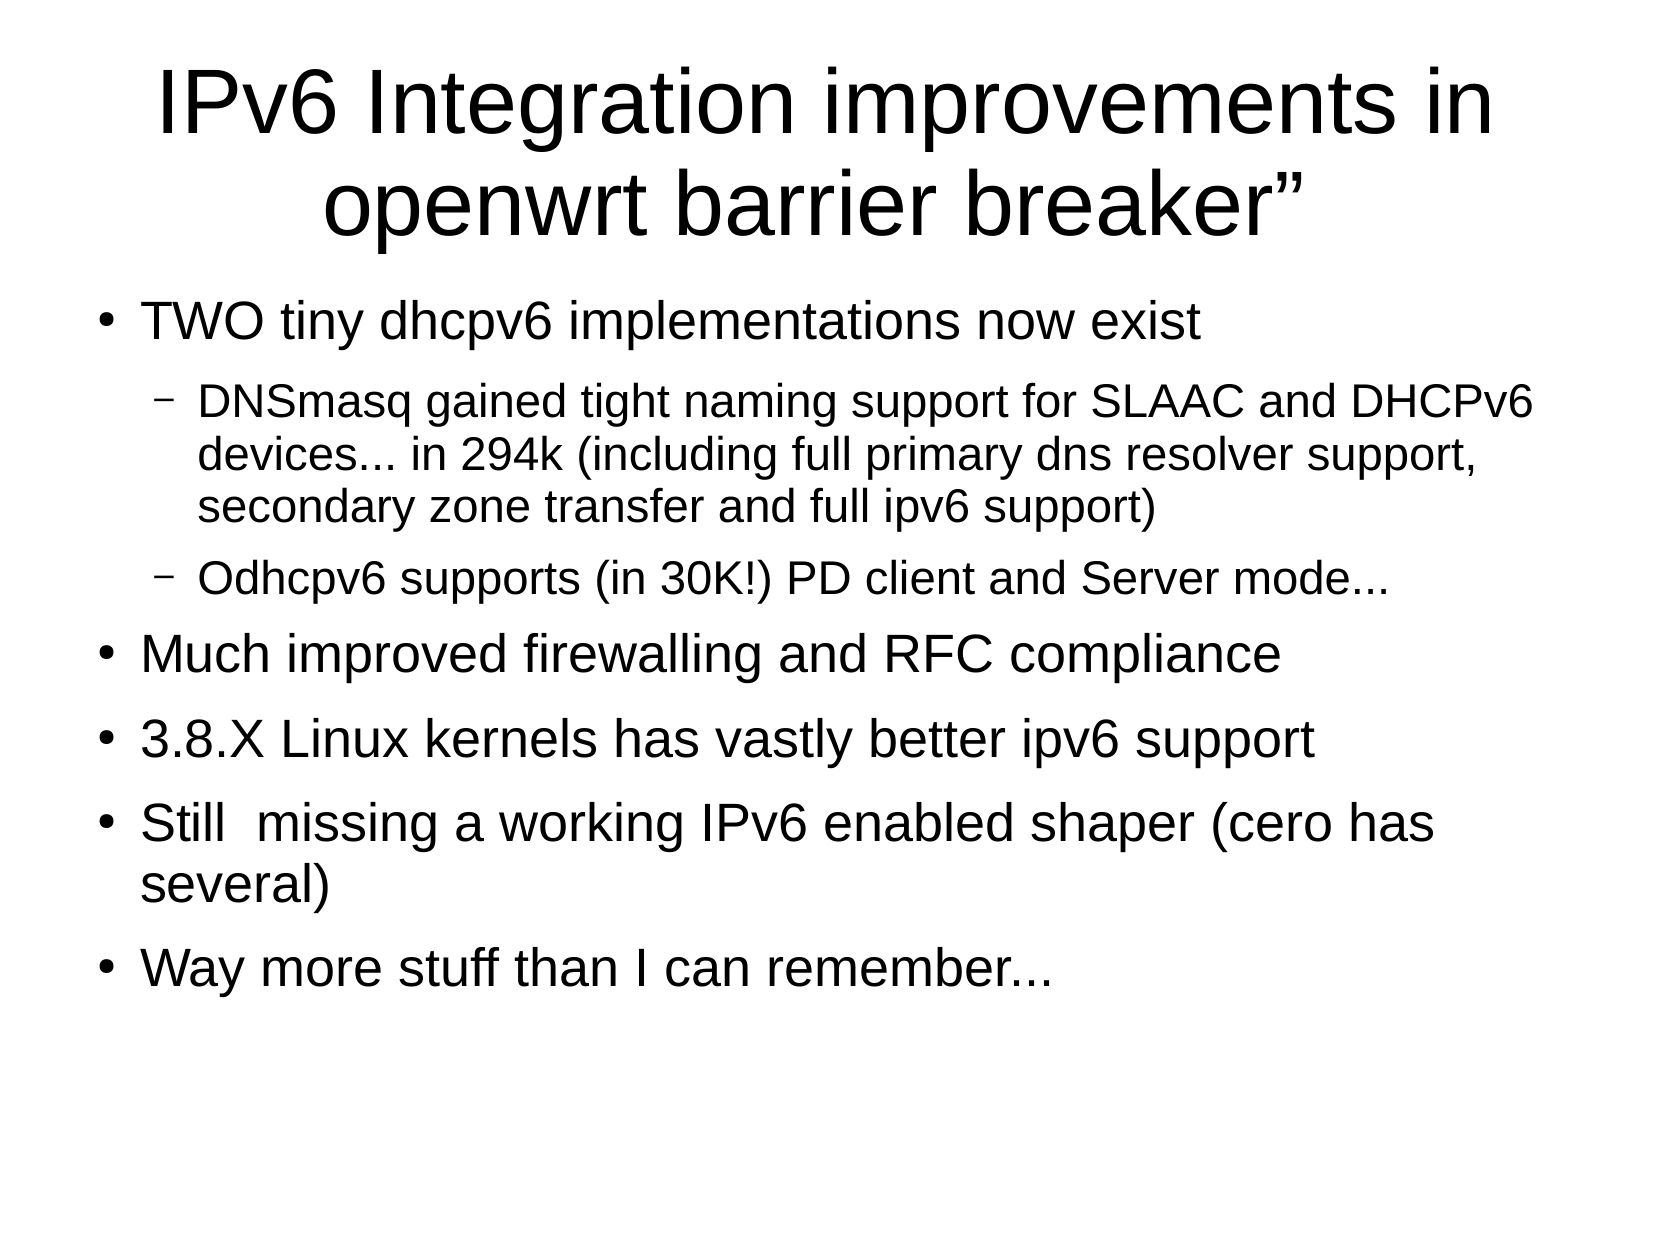

# IPv6 Integration improvements in openwrt barrier breaker”
TWO tiny dhcpv6 implementations now exist
DNSmasq gained tight naming support for SLAAC and DHCPv6 devices... in 294k (including full primary dns resolver support, secondary zone transfer and full ipv6 support)
Odhcpv6 supports (in 30K!) PD client and Server mode...
Much improved firewalling and RFC compliance
3.8.X Linux kernels has vastly better ipv6 support
Still missing a working IPv6 enabled shaper (cero has several)
Way more stuff than I can remember...